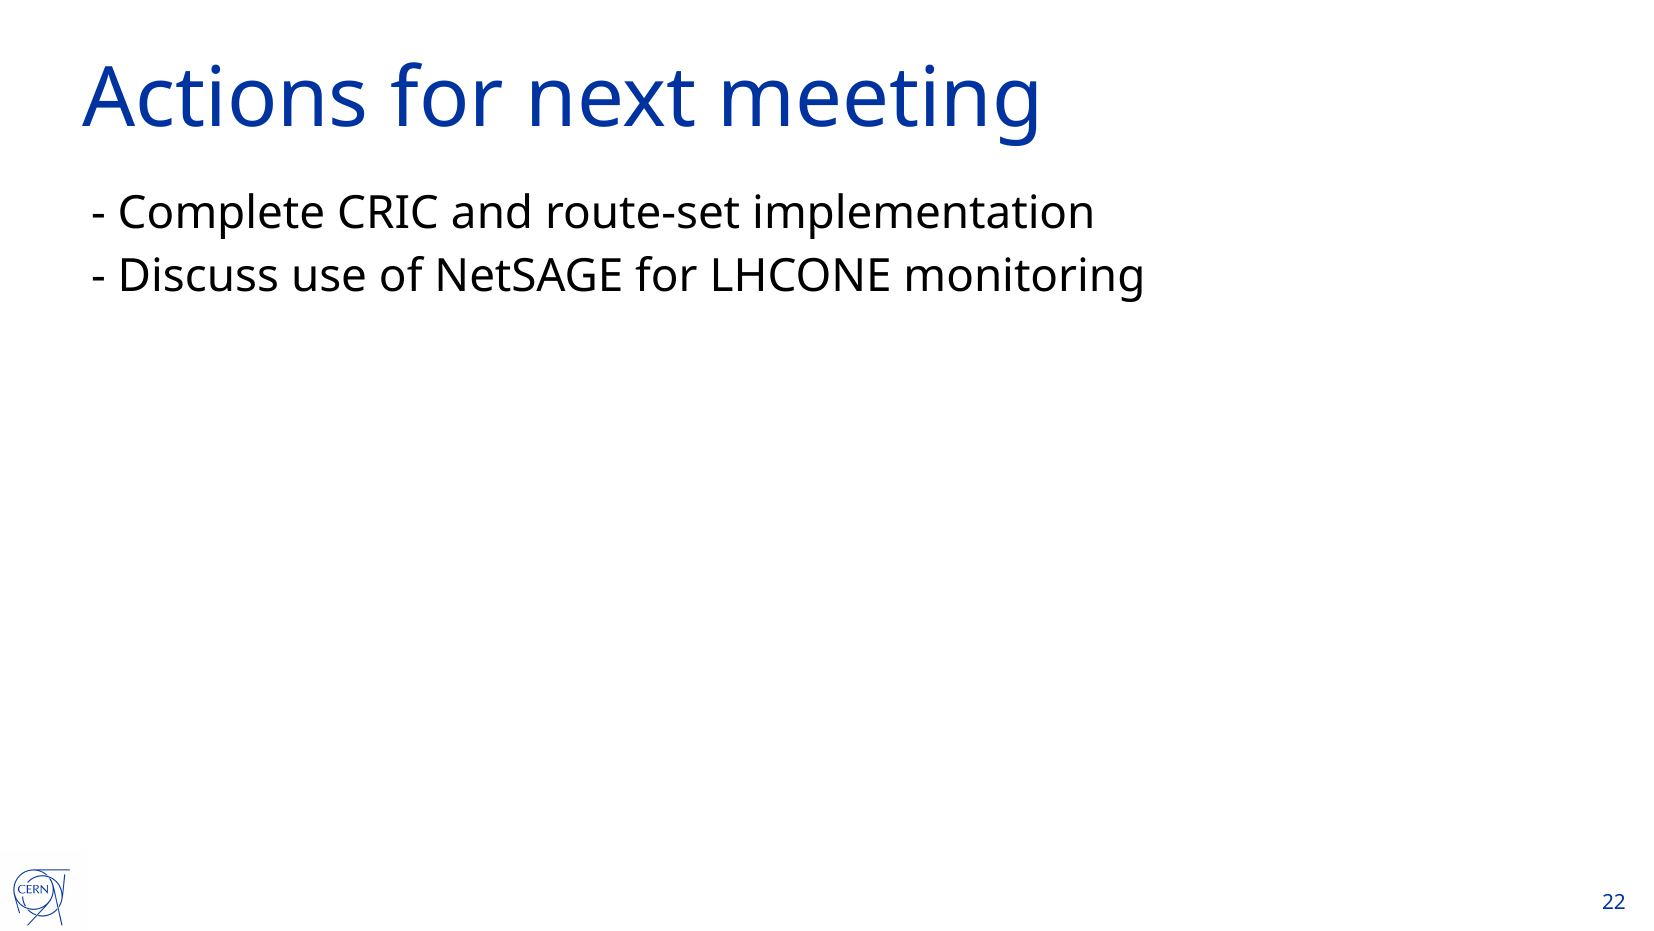

# Actions for next meeting
- Complete CRIC and route-set implementation
- Discuss use of NetSAGE for LHCONE monitoring
22